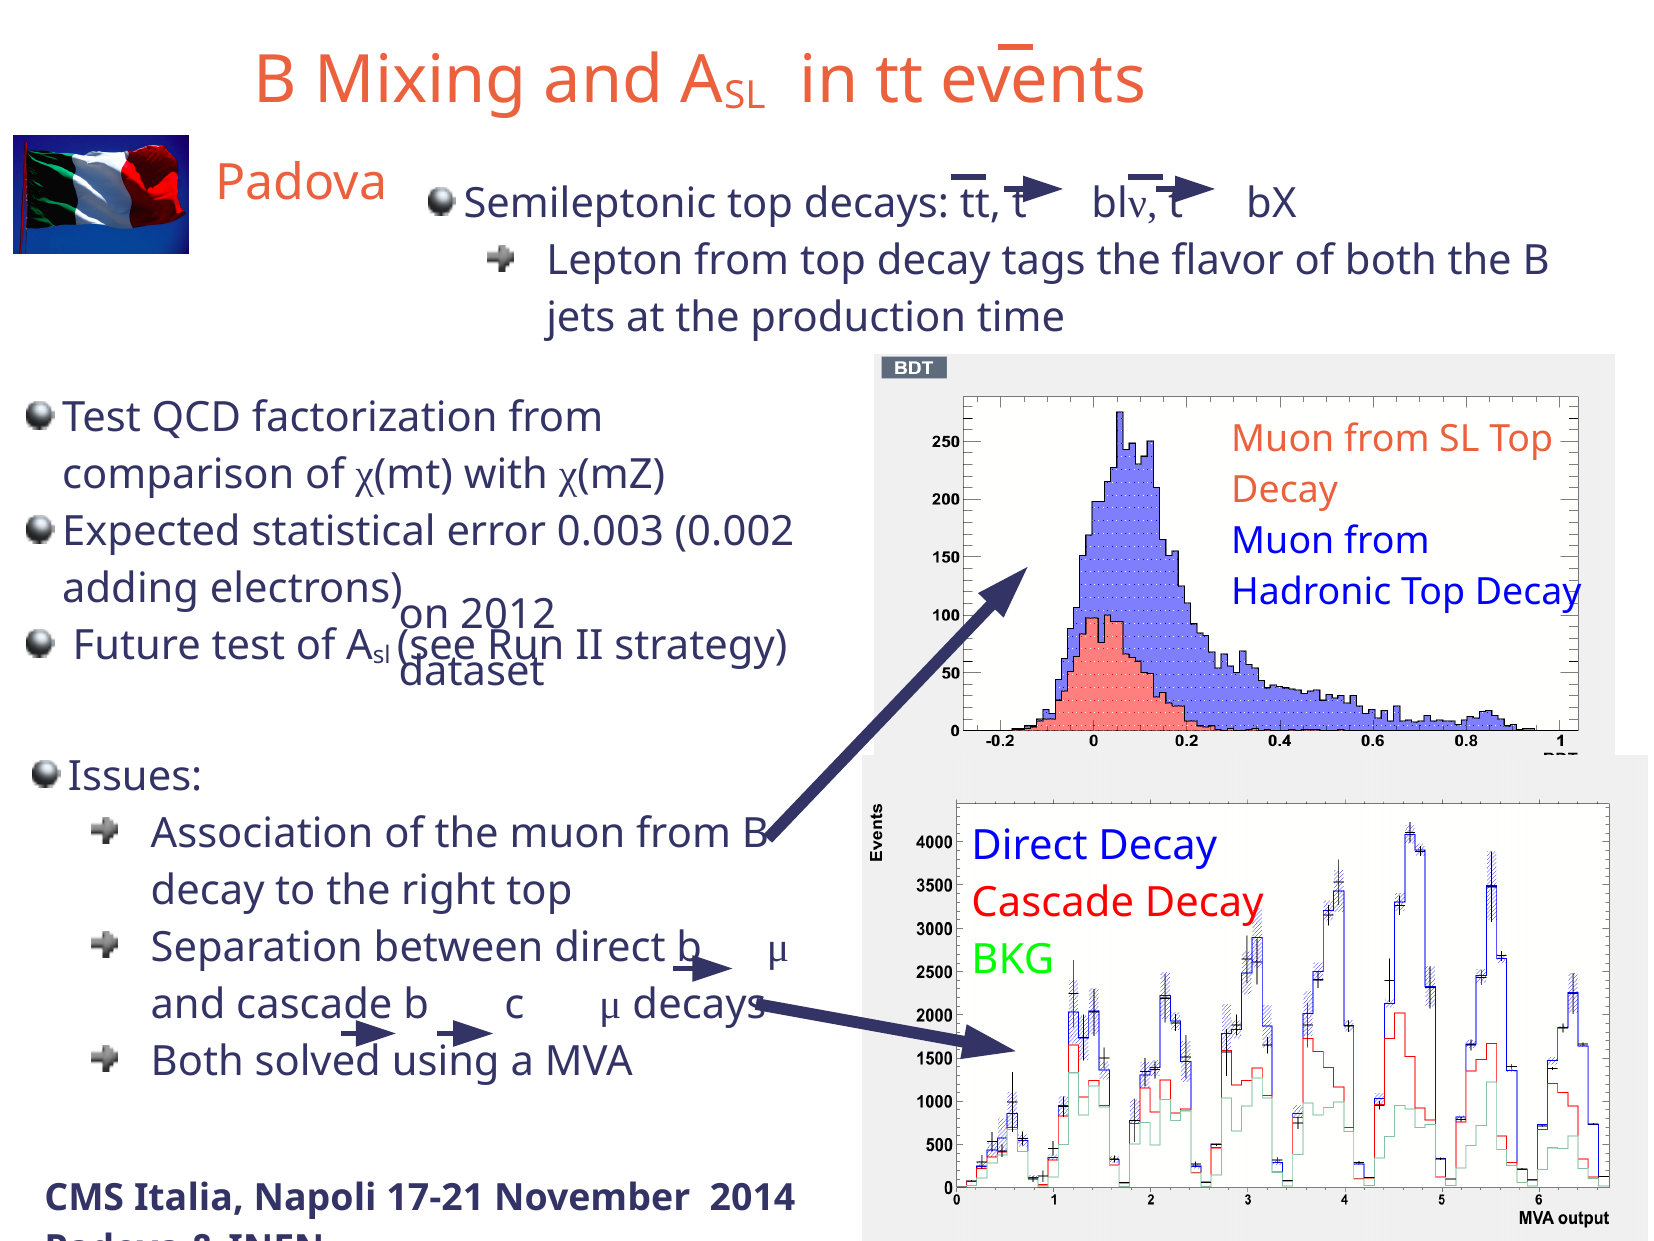

B Mixing and ASL  in tt events
Padova
Semileptonic top decays: tt, t blν, t bX
Lepton from top decay tags the flavor of both the B jets at the production time
Test QCD factorization from comparison of χ(mt) with χ(mZ)
Expected statistical error 0.003 (0.002 adding electrons)
 Future test of Asl (see Run II strategy)
Muon from SL Top Decay
Muon from Hadronic Top Decay
on 2012 dataset
Issues:
Association of the muon from B decay to the right top
Separation between direct b μ and cascade b c μ decays
Both solved using a MVA
Direct Decay
Cascade Decay
BKG
24
CMS Italia, Napoli 17-21 November 2014 M.Margoni Universita` di Padova & INFN